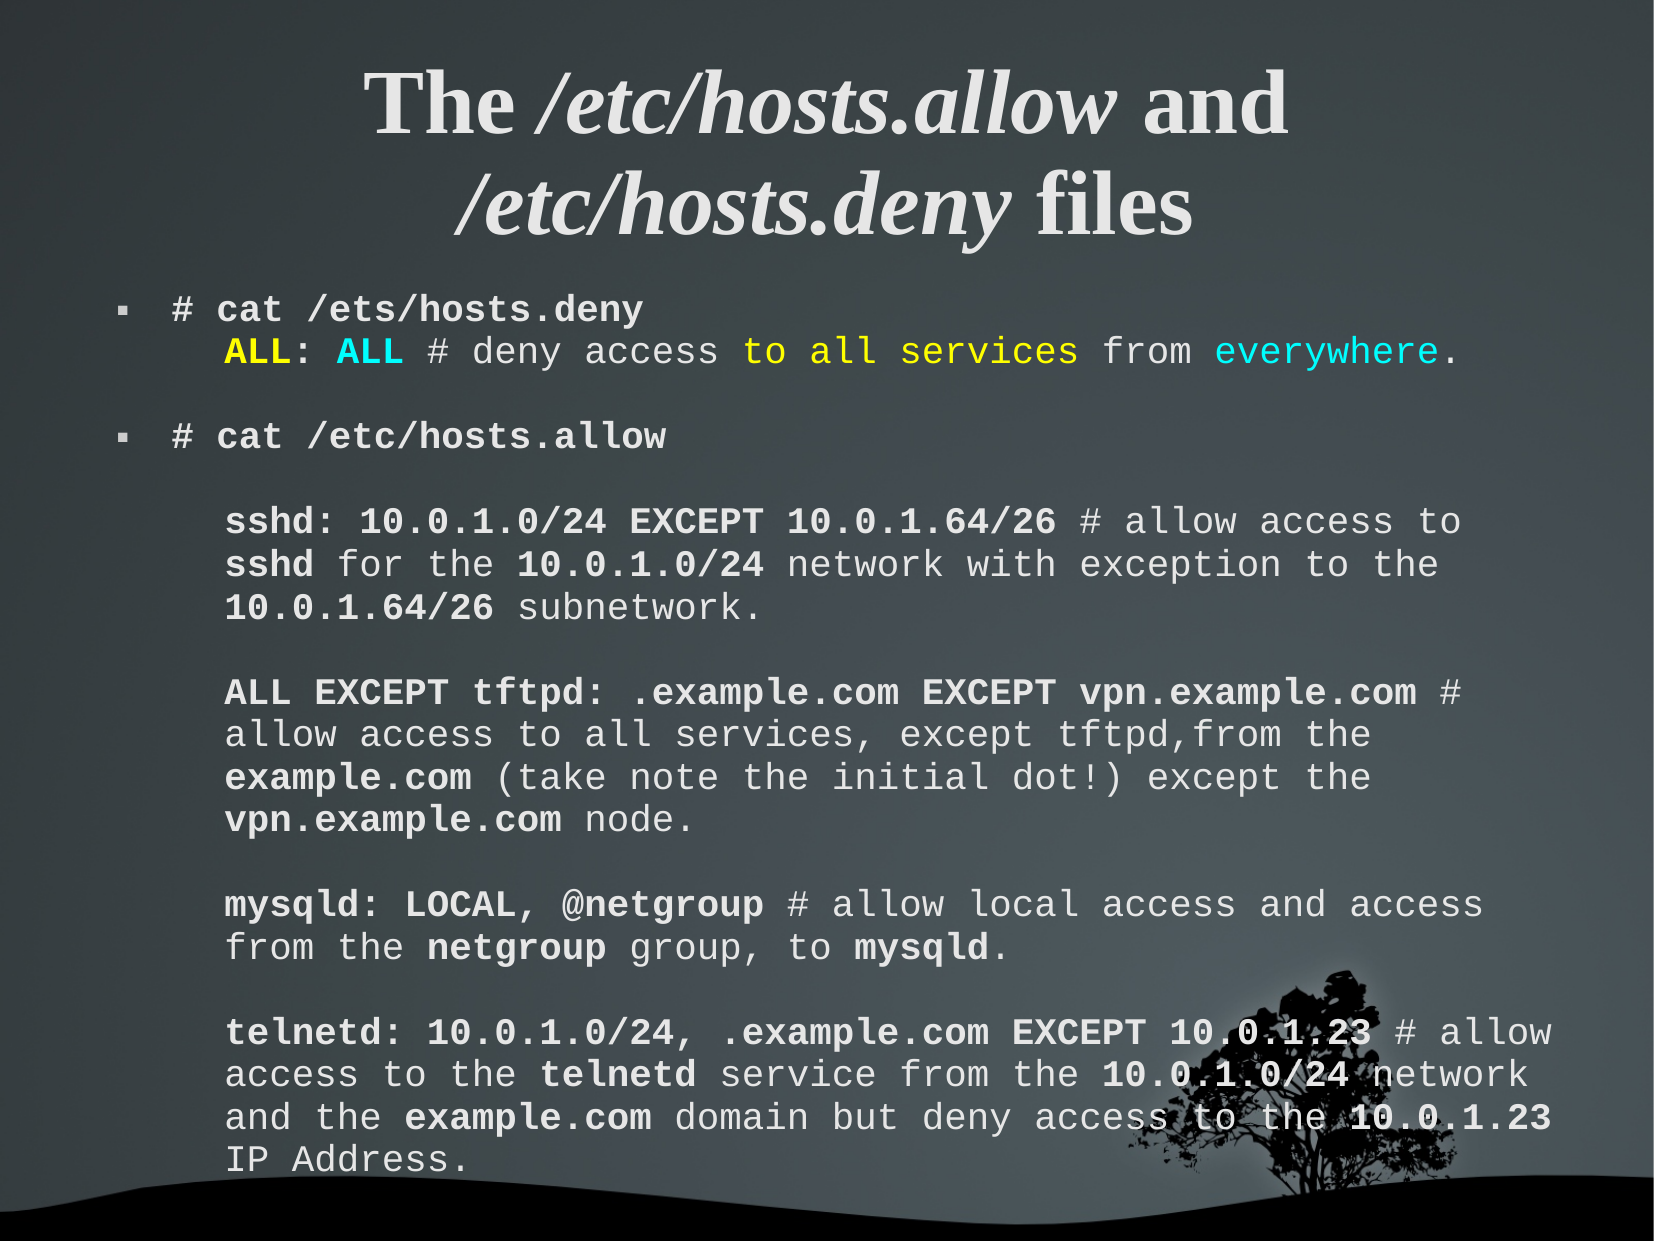

The /etc/hosts.allow and /etc/hosts.deny files
# # cat /ets/hosts.deny ALL: ALL # deny access to all services from everywhere.
# cat /etc/hosts.allow sshd: 10.0.1.0/24 EXCEPT 10.0.1.64/26 # allow access to sshd for the 10.0.1.0/24 network with exception to the 10.0.1.64/26 subnetwork. ALL EXCEPT tftpd: .example.com EXCEPT vpn.example.com # allow access to all services, except tftpd,from the example.com (take note the initial dot!) except the vpn.example.com node. mysqld: LOCAL, @netgroup # allow local access and access from the netgroup group, to mysqld. telnetd: 10.0.1.0/24, .example.com EXCEPT 10.0.1.23 # allow access to the telnetd service from the 10.0.1.0/24 network and the example.com domain but deny access to the 10.0.1.23 IP Address.